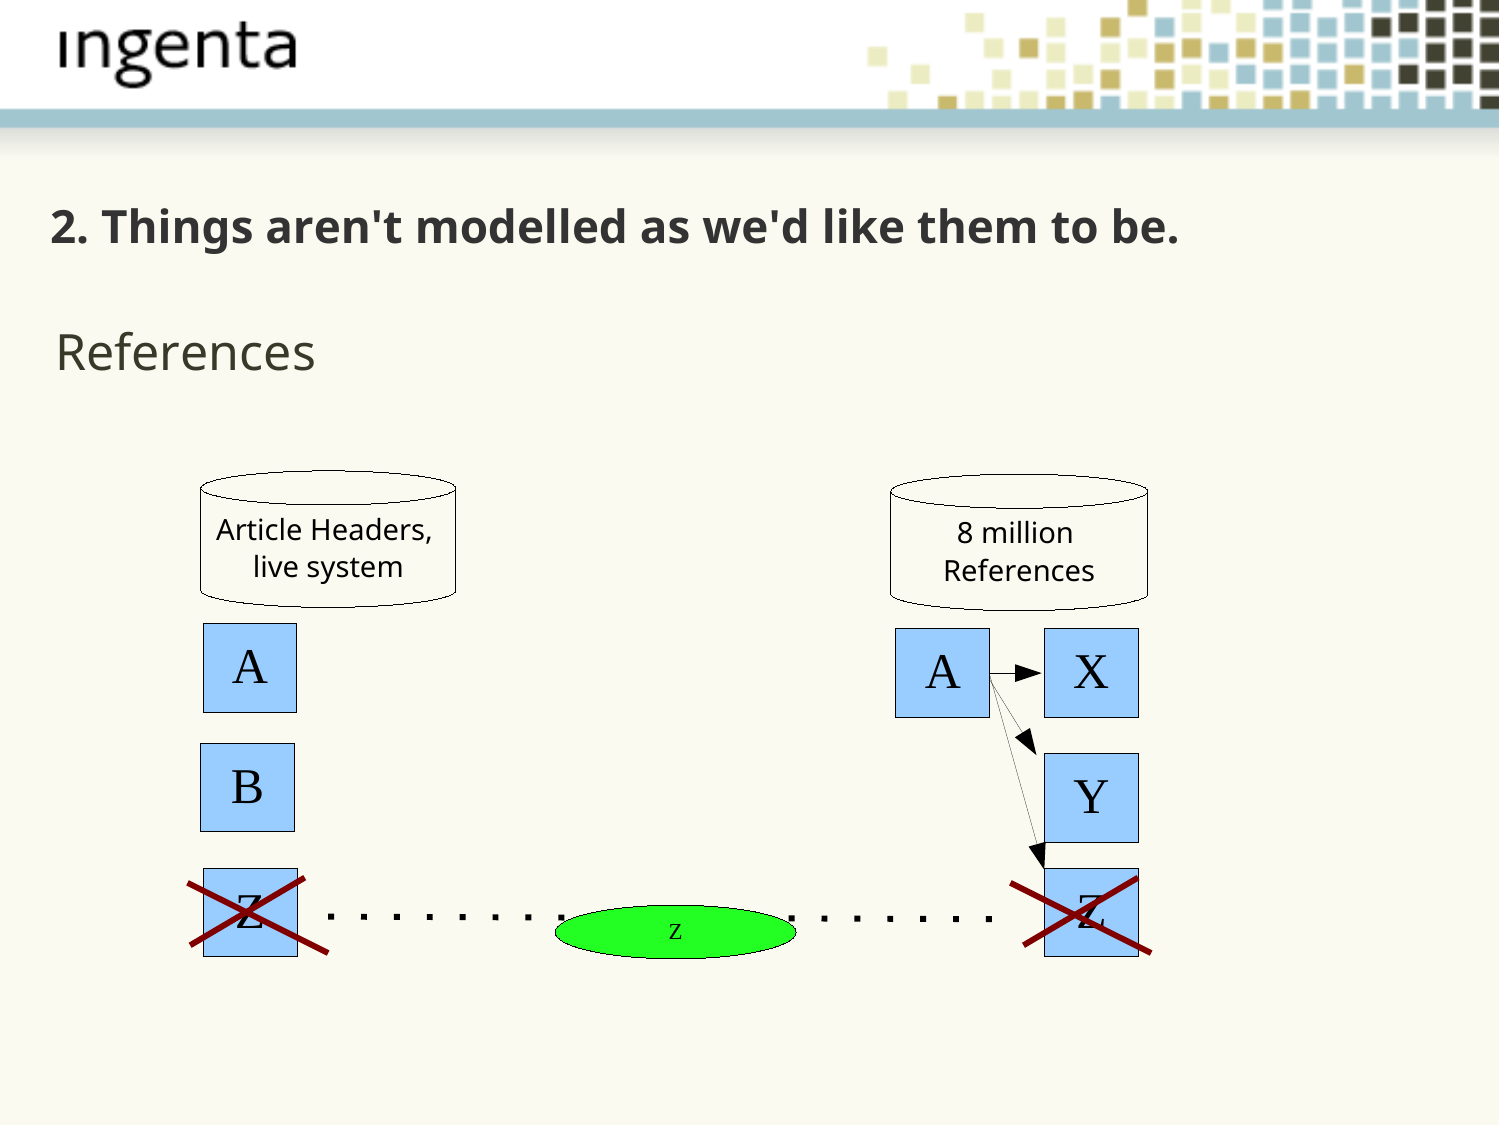

# 2. Things aren't modelled as we'd like them to be.
References
Article Headers,
live system
8 million
References
A
A
X
B
Y
Z
Z
Z